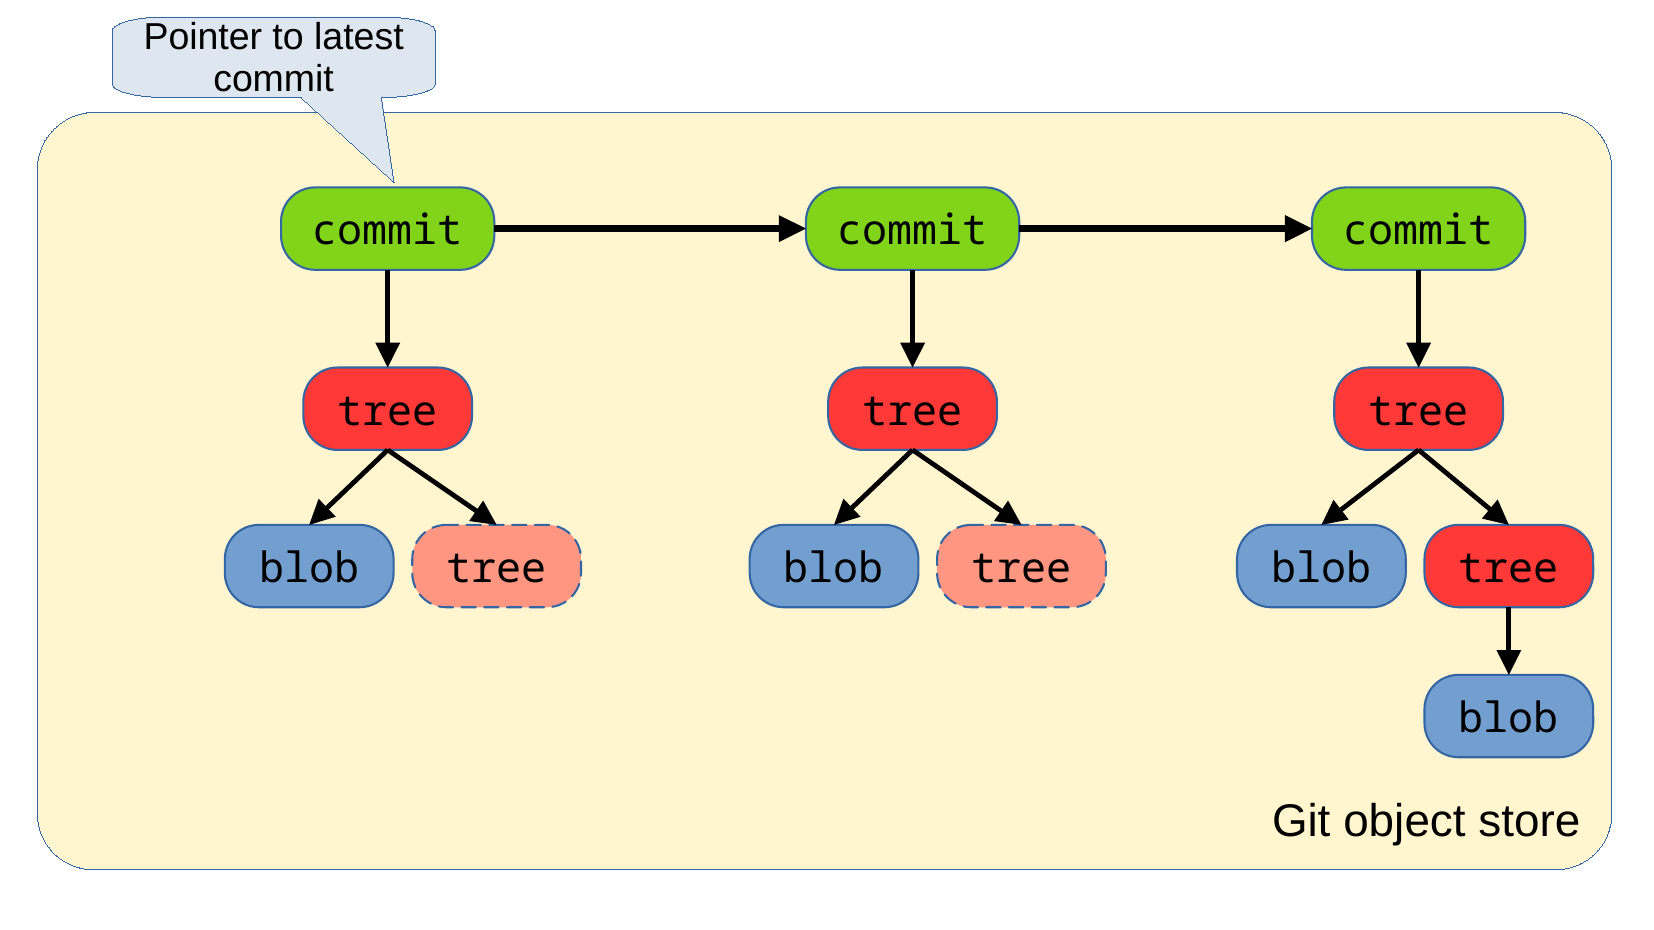

Pointer to latest commit
Git object store
commit
commit
commit
tree
tree
tree
blob
tree
blob
tree
blob
tree
blob